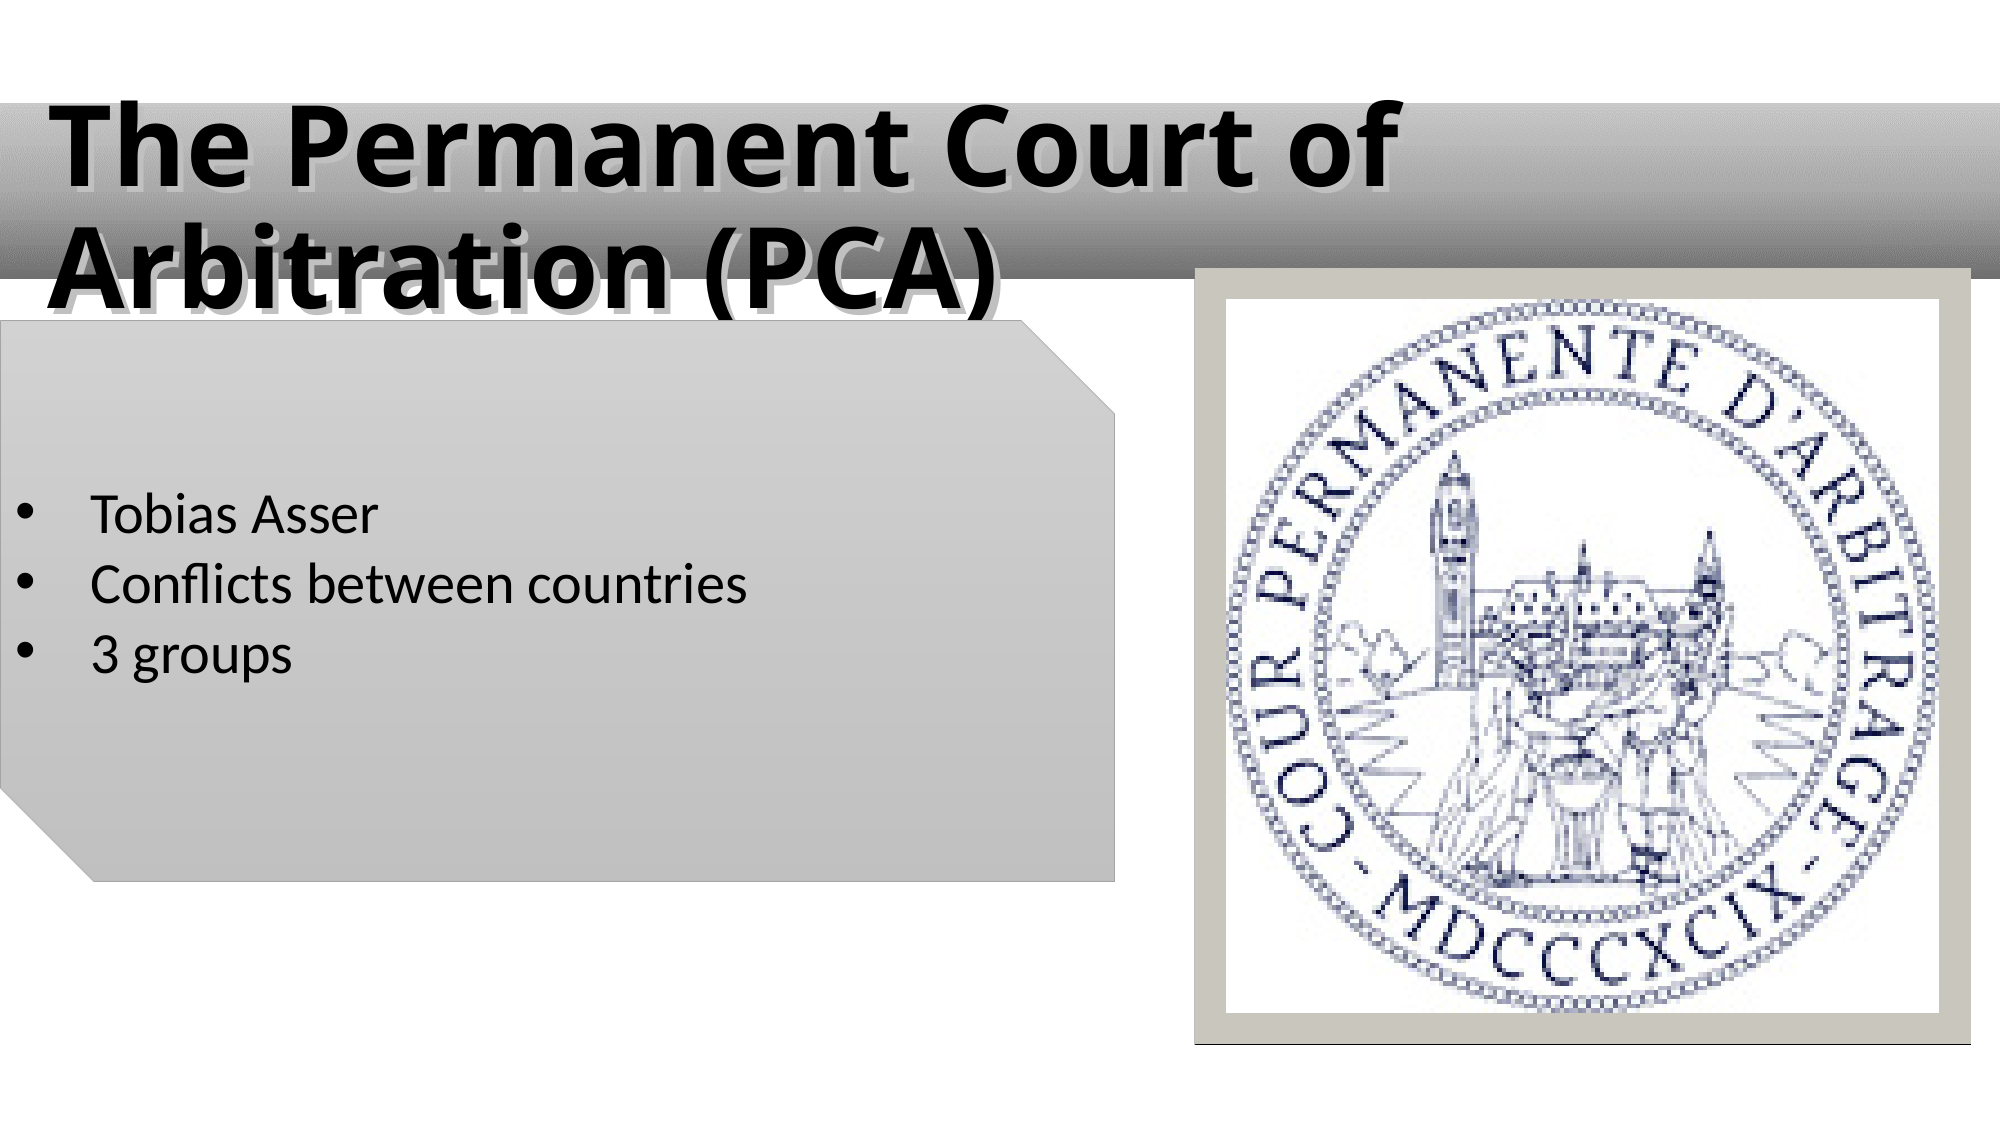

# The Permanent Court of Arbitration (PCA)
Tobias Asser
Conflicts between countries
3 groups